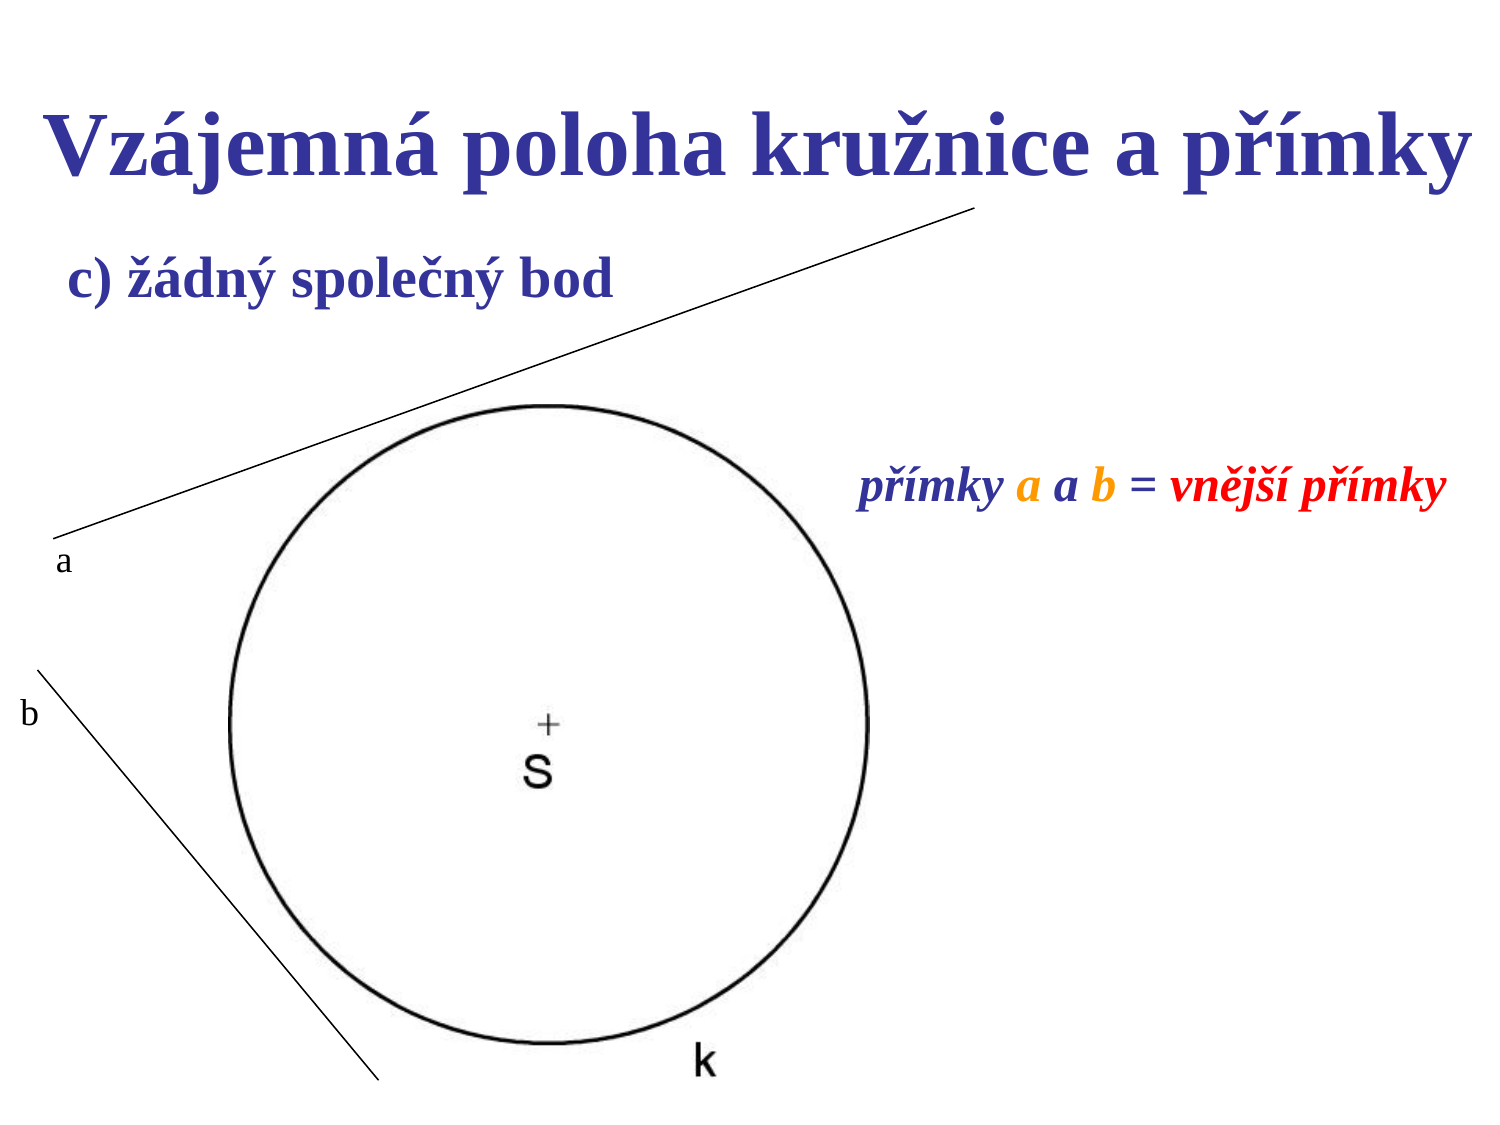

Vzájemná poloha kružnice a přímky
c) žádný společný bod
přímky a a b = vnější přímky
a
b